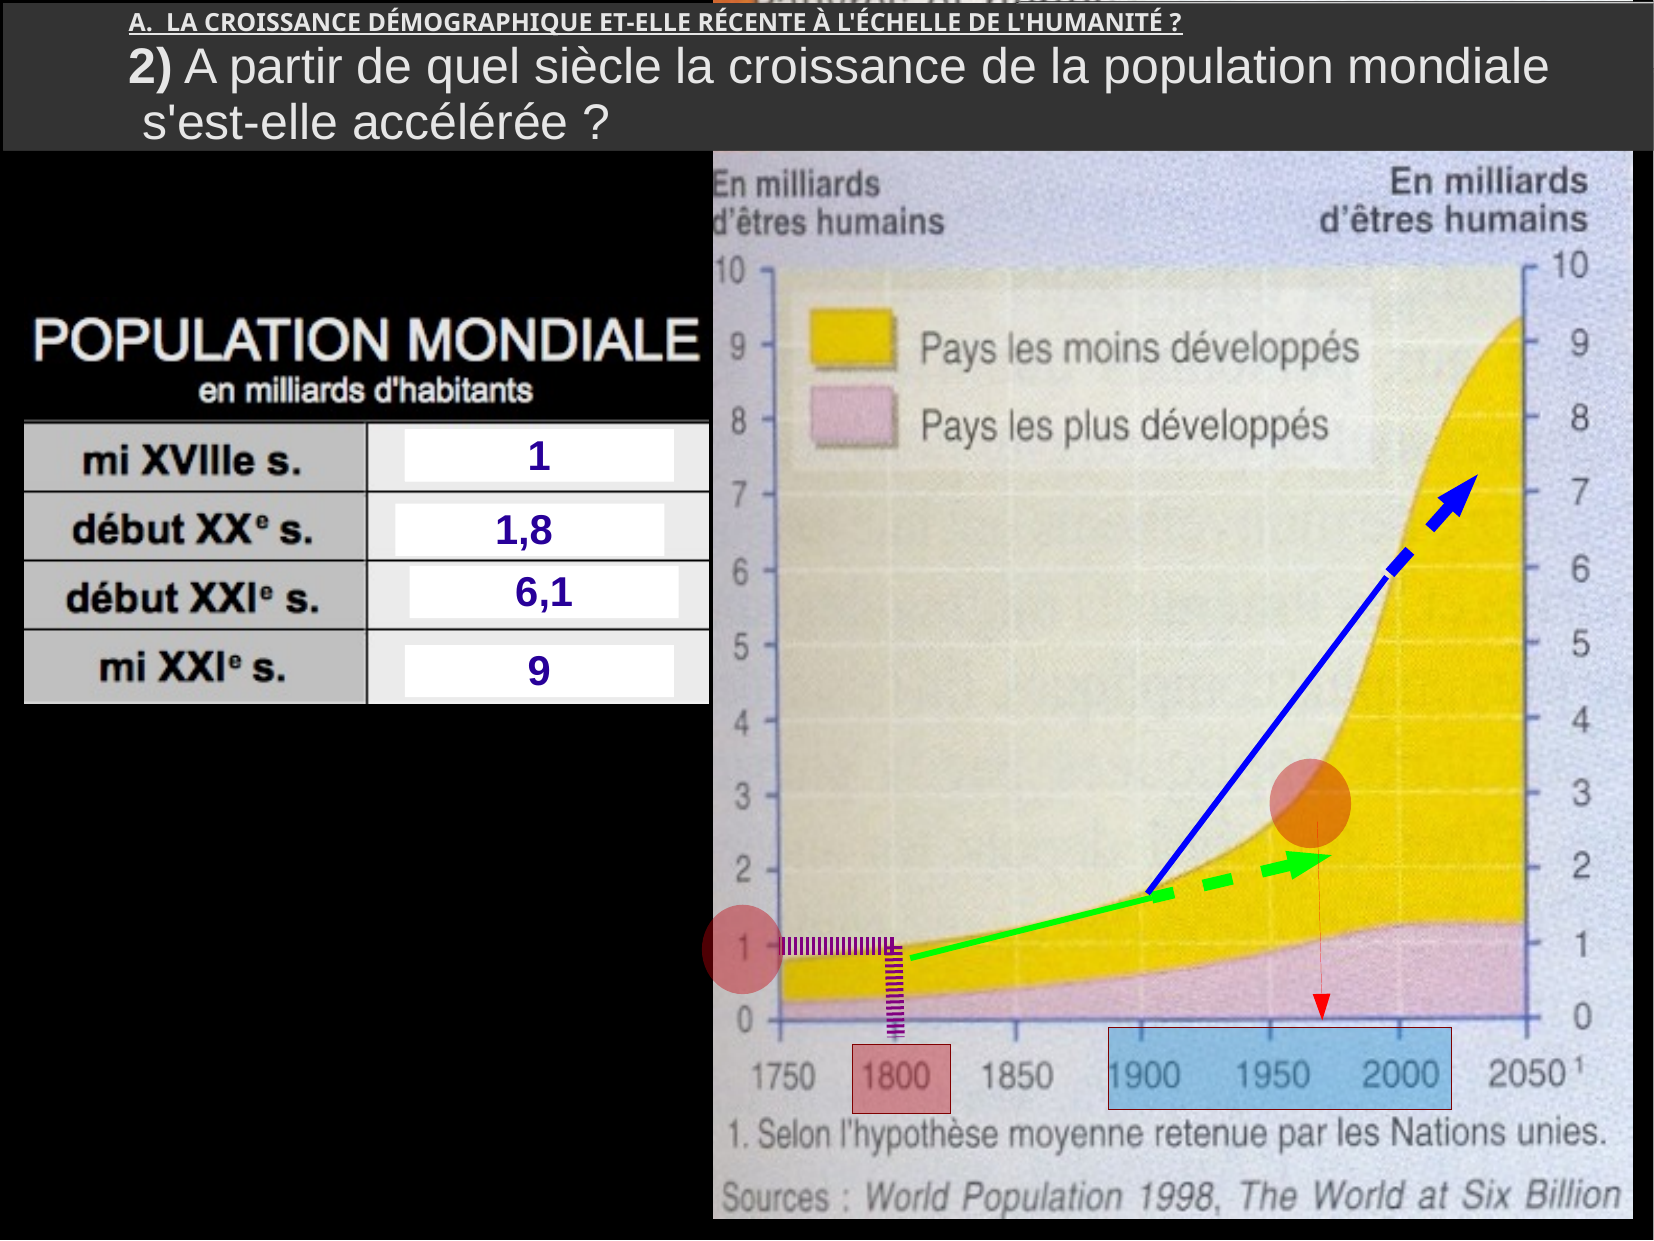

Exercice 2 : La Croissance démographique mondiale
A. LA CROISSANCE DÉMOGRAPHIQUE ET-ELLE RÉCENTE À L'ÉCHELLE DE L'HUMANITÉ ?
1) Compléter
A. LA CROISSANCE DÉMOGRAPHIQUE ET-ELLE RÉCENTE À L'ÉCHELLE DE L'HUMANITÉ ?
2) A partir de quel siècle la croissance de la population mondiale
 s'est-elle accélérée ?
1
1
1
1,8
6,1
9